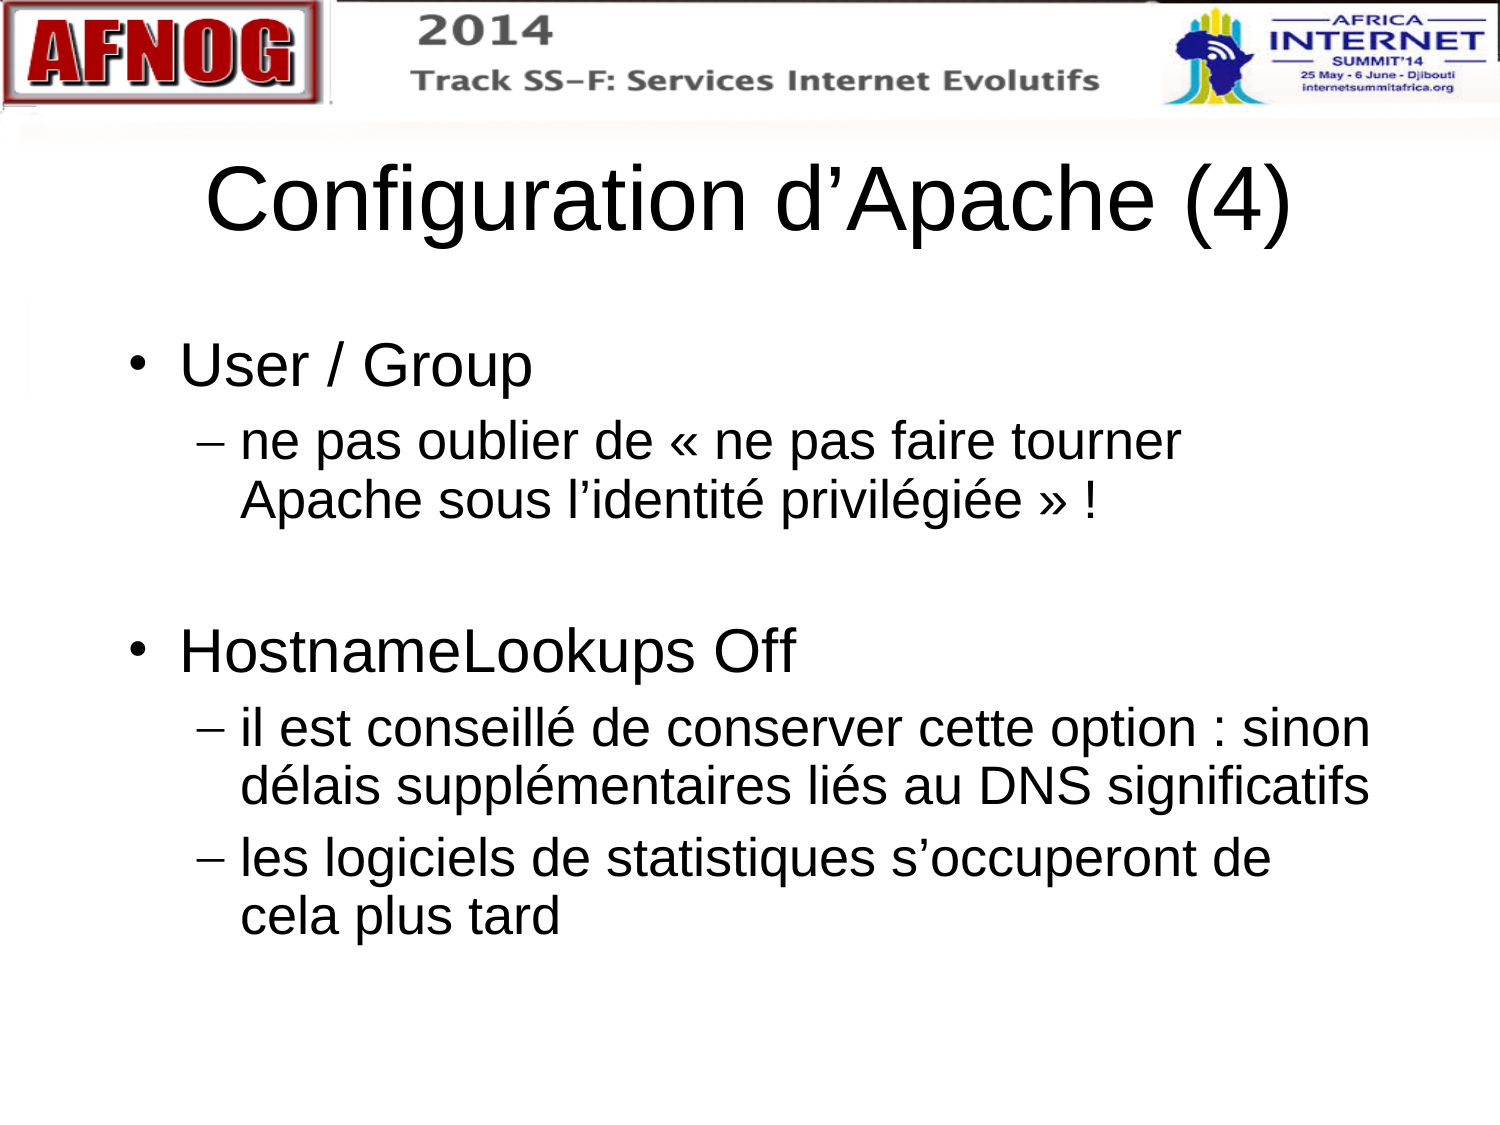

# Configuration d’Apache (4)
User / Group
ne pas oublier de « ne pas faire tourner Apache sous l’identité privilégiée » !
HostnameLookups Off
il est conseillé de conserver cette option : sinon délais supplémentaires liés au DNS significatifs
les logiciels de statistiques s’occuperont de cela plus tard
21